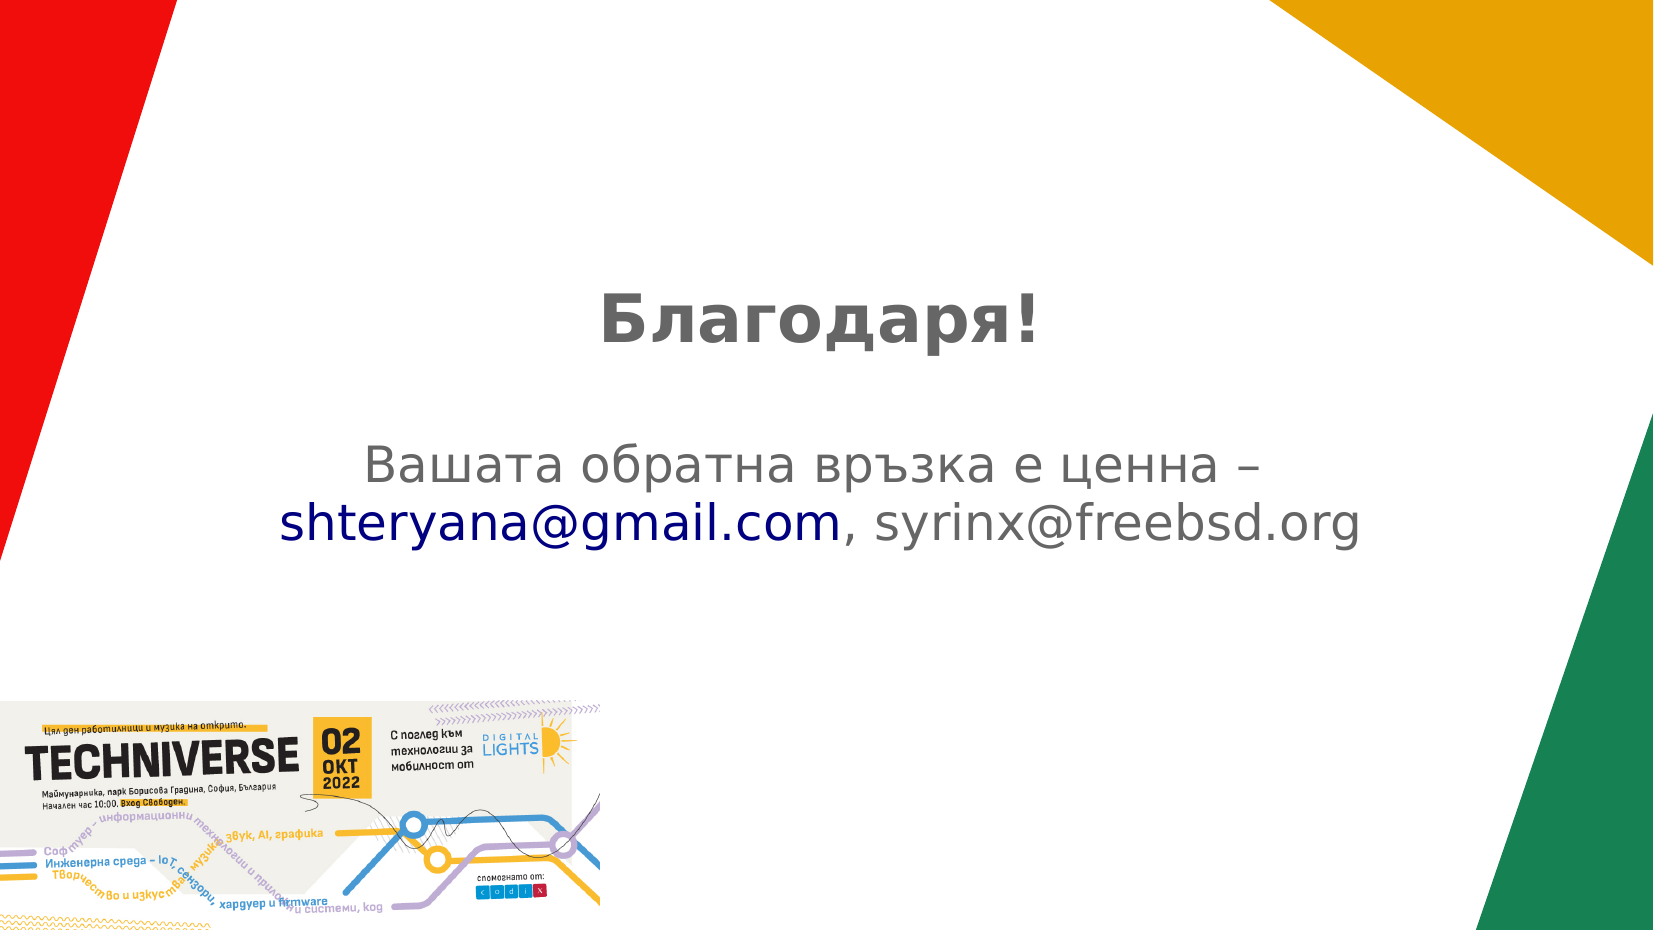

Благодаря!
Вашата обратна връзка е ценна – shteryana@gmail.com, syrinx@freebsd.org
16